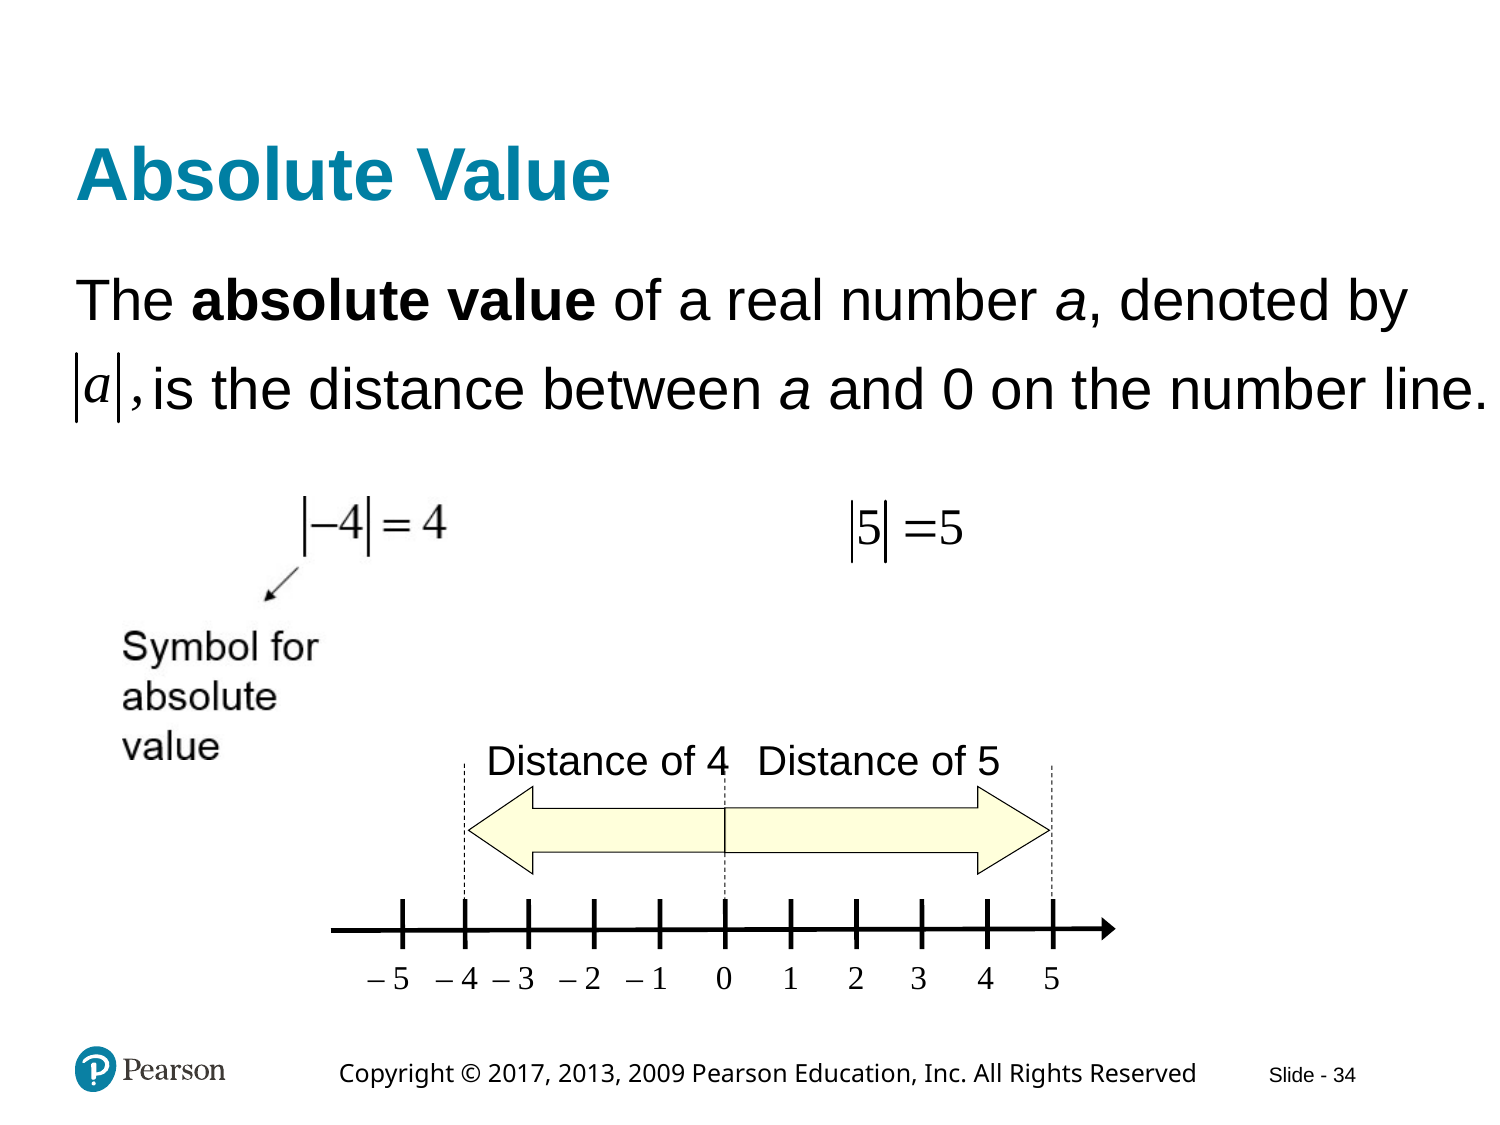

# Absolute Value
The absolute value of a real number a, denoted by
is the distance between a and 0 on the number line.
Distance of 4
Distance of 5
– 5
– 4
– 3
– 2
– 1
0
1
2
3
4
5